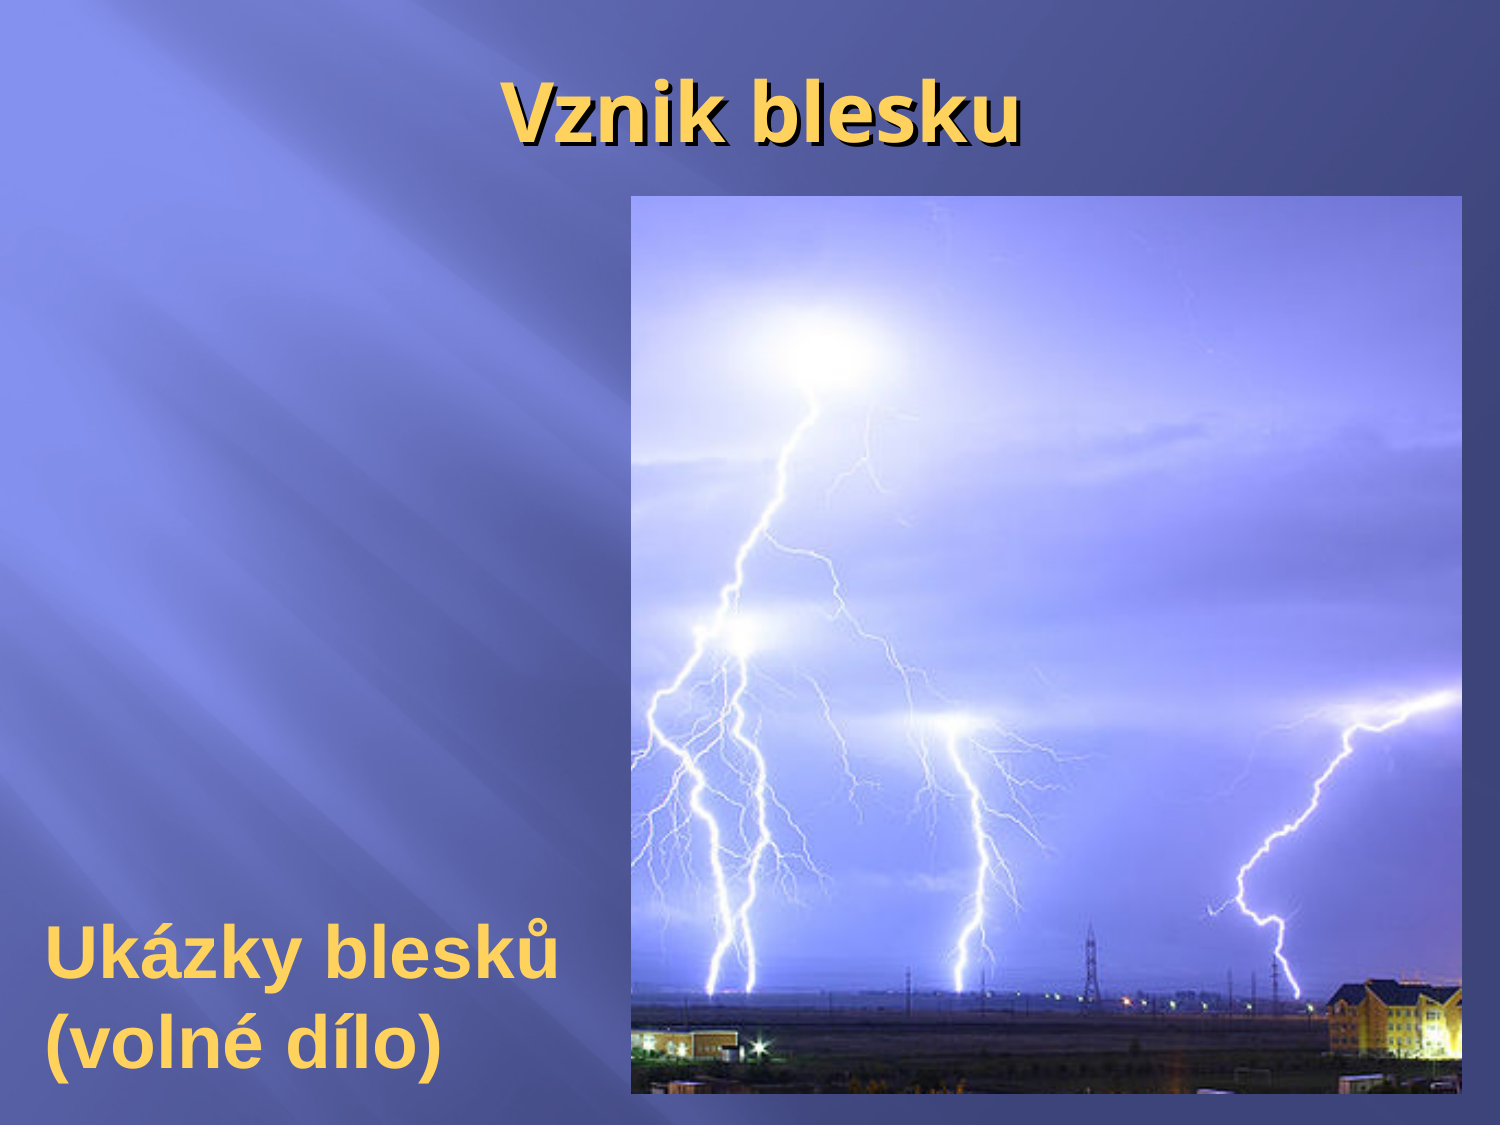

# Vznik blesku
Ukázky blesků
(volné dílo)